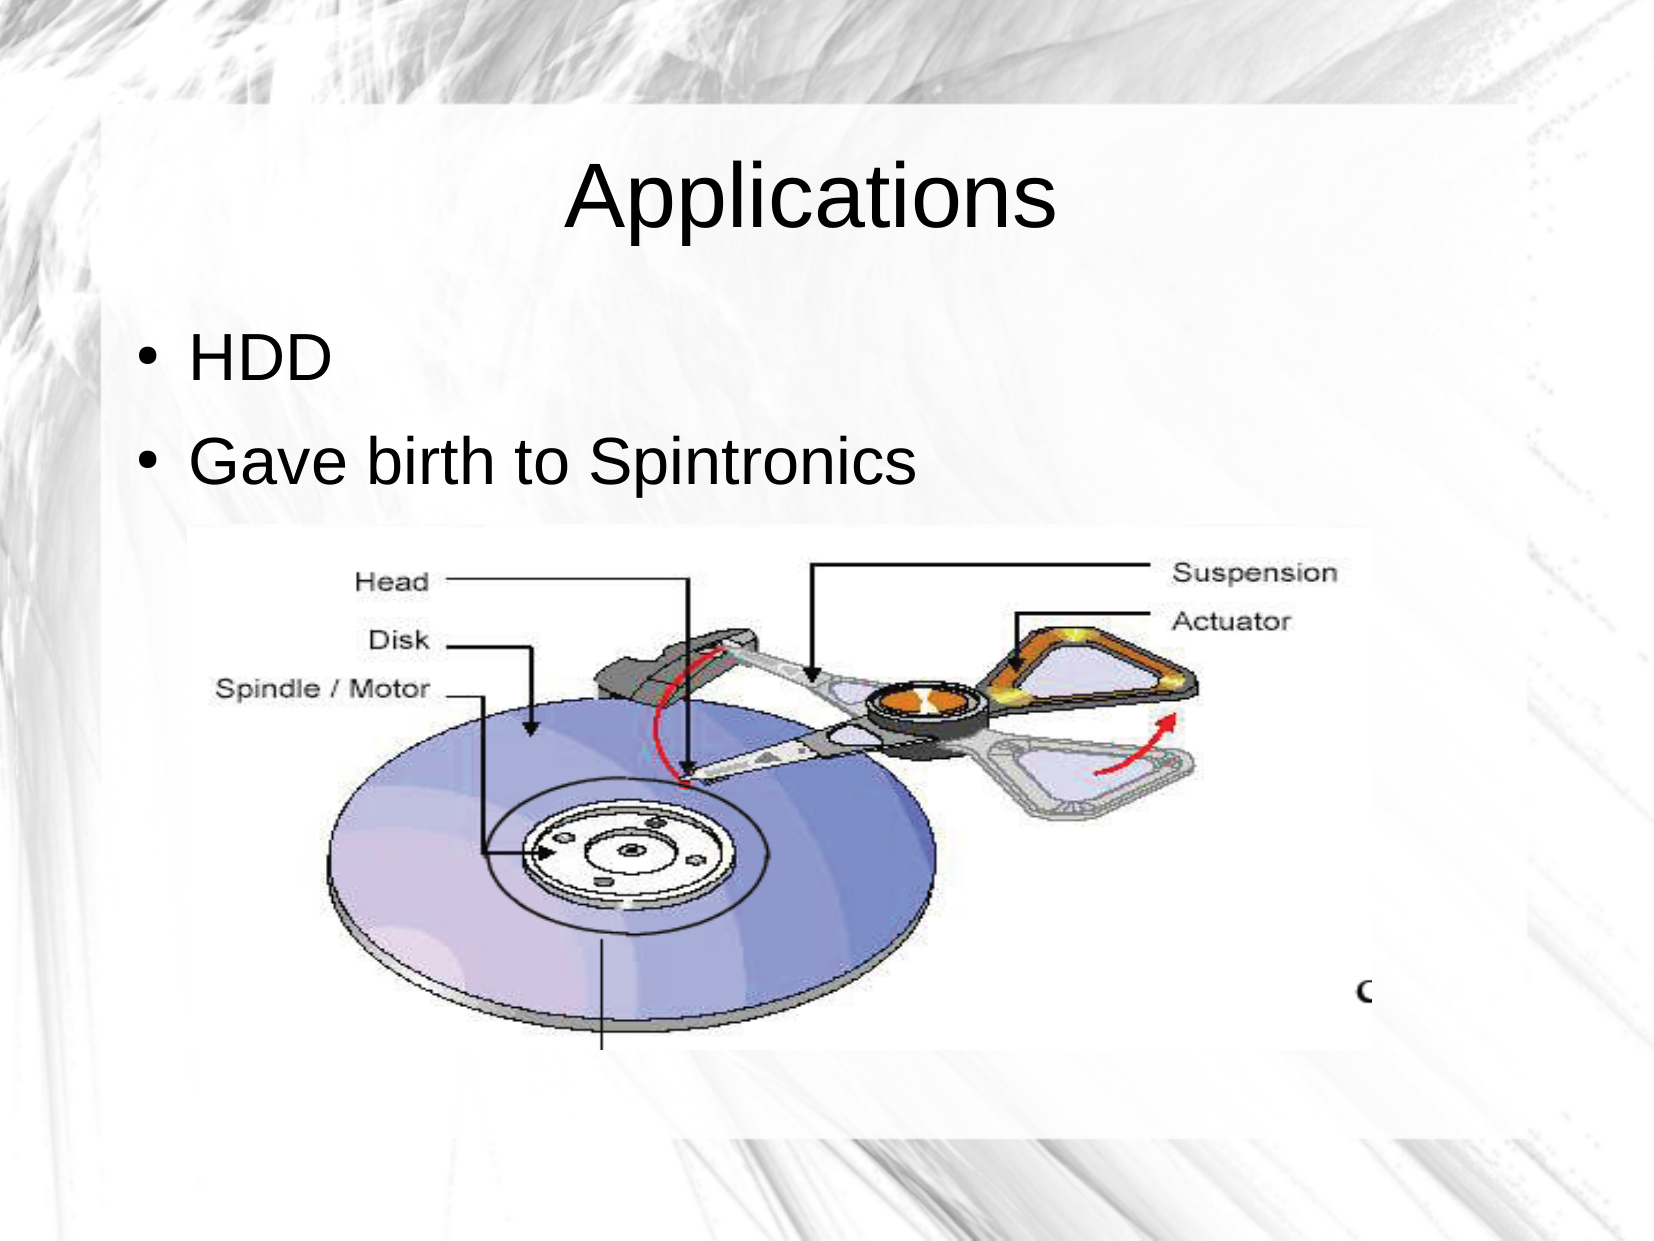

# Applications
HDD
Gave birth to Spintronics